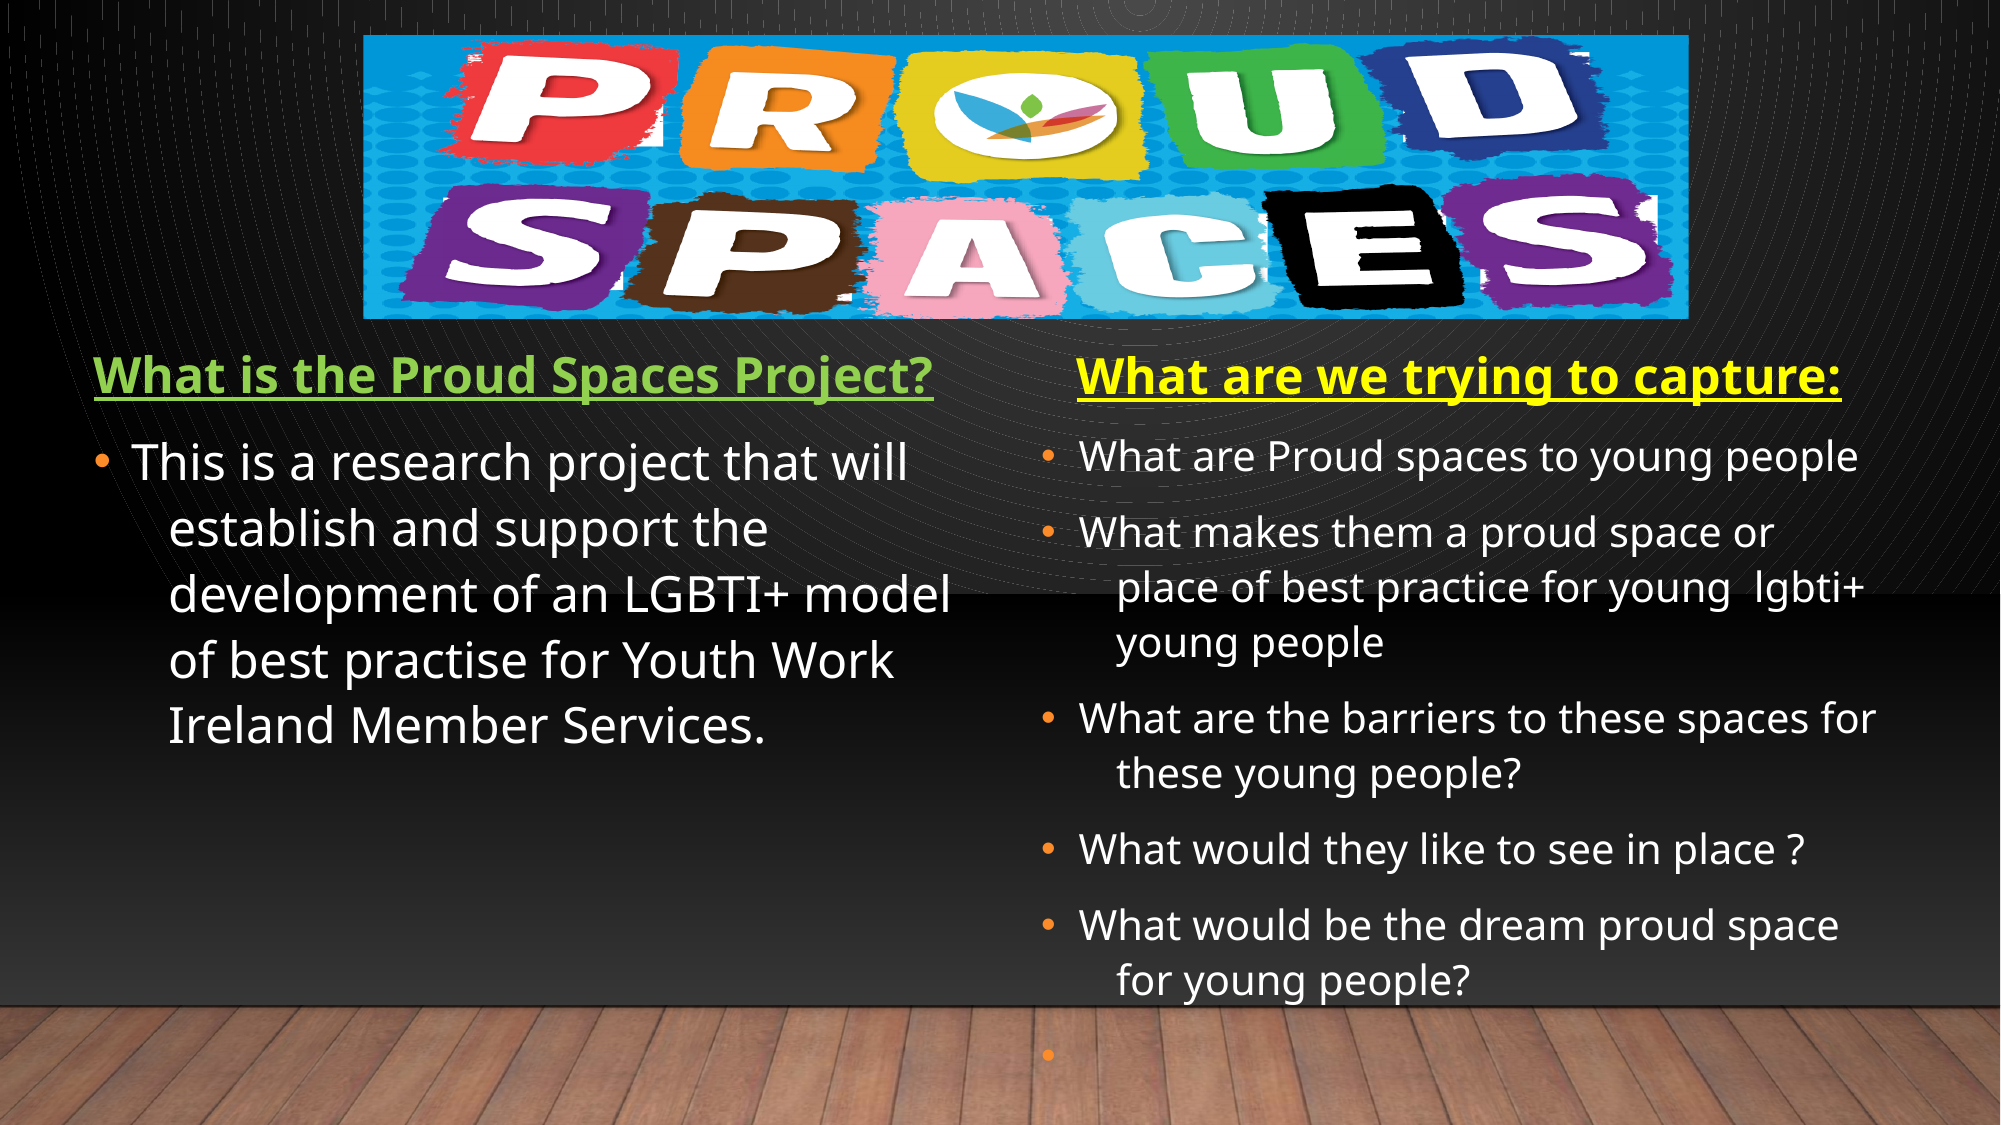

# What is the Proud Spaces Project?
This is a research project that will establish and support the development of an LGBTI+ model of best practise for Youth Work Ireland Member Services.
What are we trying to capture:
What are Proud spaces to young people
What makes them a proud space or place of best practice for young lgbti+ young people
What are the barriers to these spaces for these young people?
What would they like to see in place ?
What would be the dream proud space for young people?